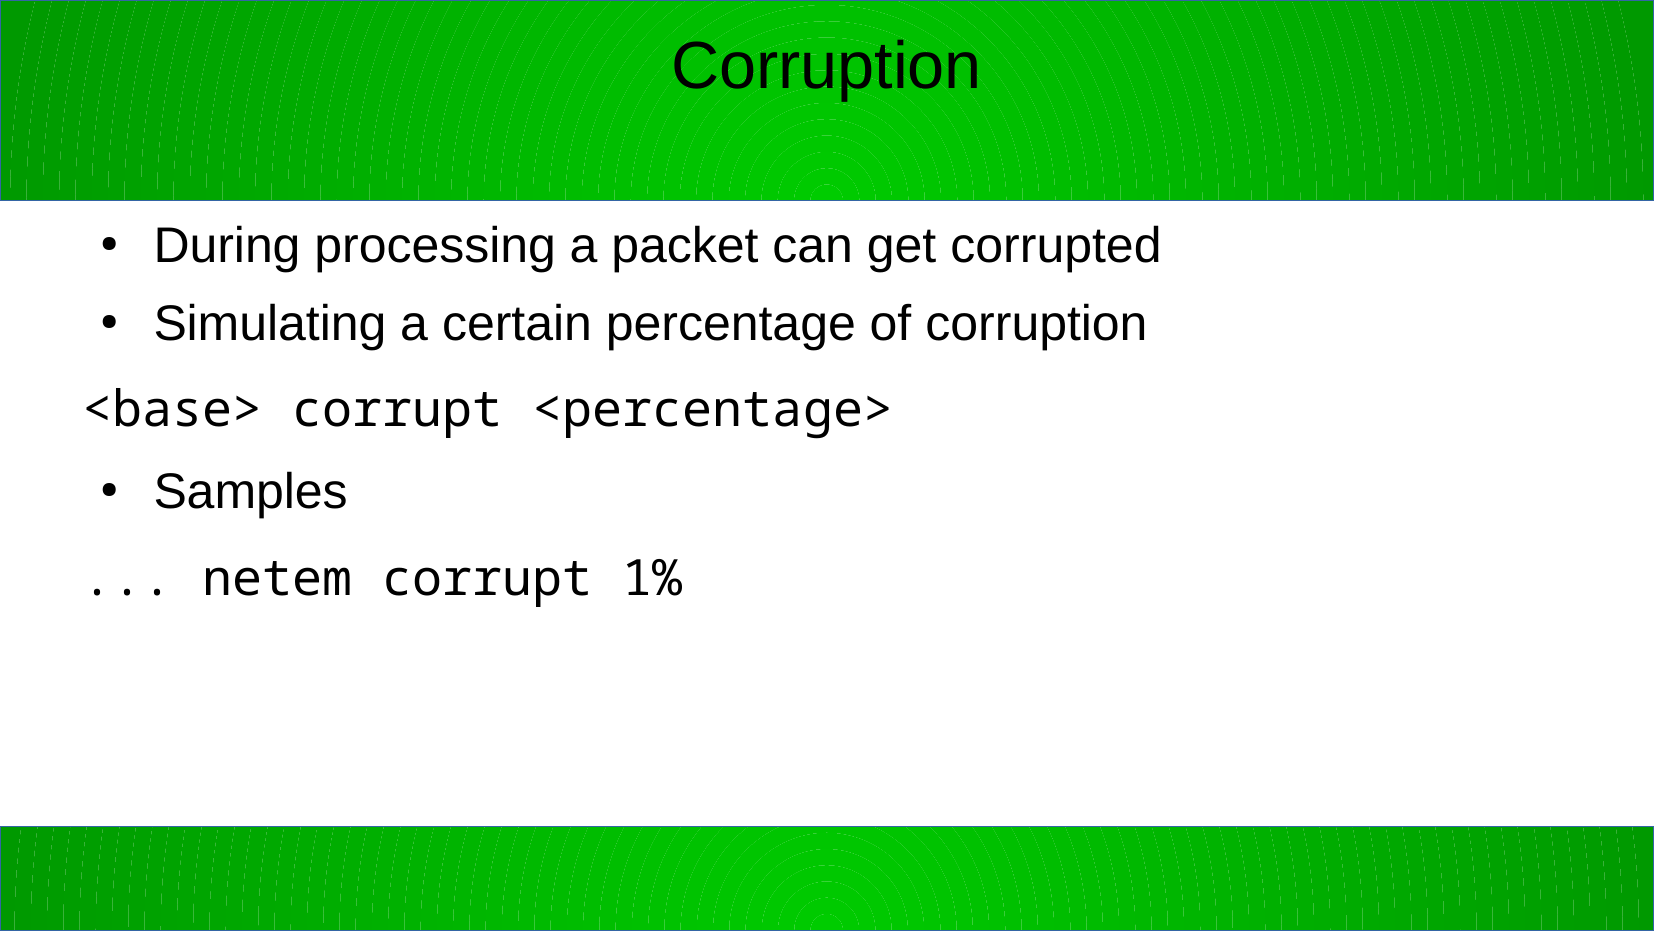

# Corruption
During processing a packet can get corrupted
Simulating a certain percentage of corruption
<base> corrupt <percentage>
Samples
... netem corrupt 1%